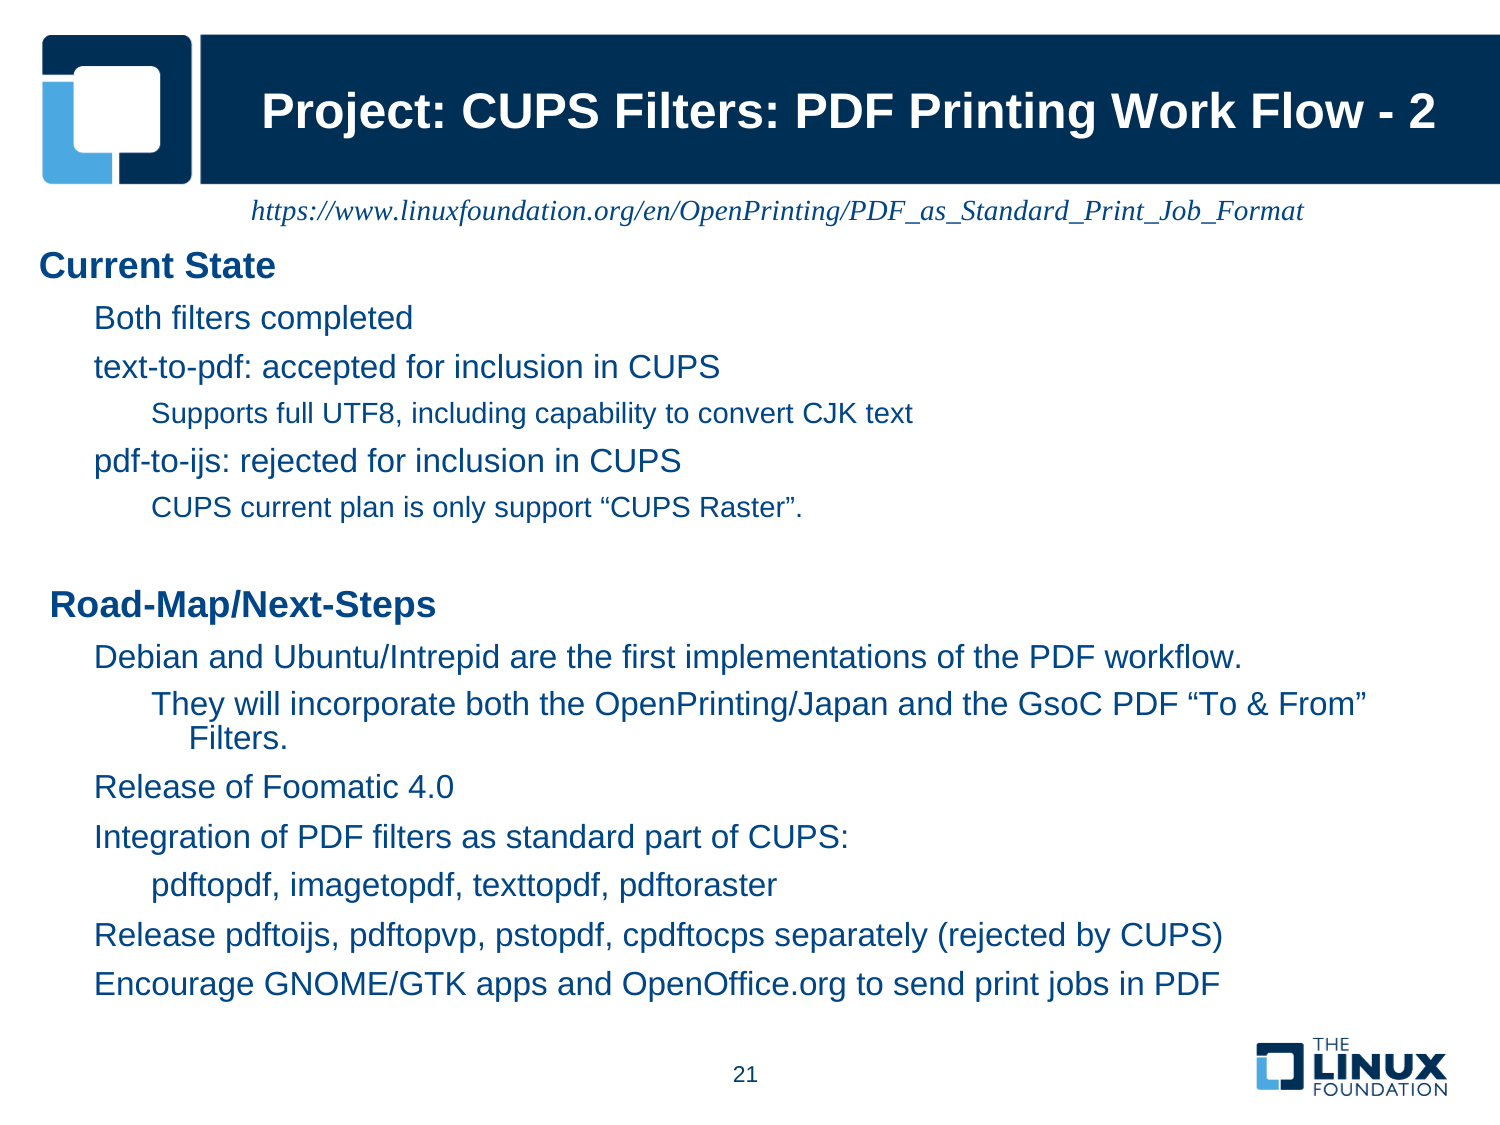

Project: CUPS Filters: PDF Printing Work Flow - 2
https://www.linuxfoundation.org/en/OpenPrinting/PDF_as_Standard_Print_Job_Format
# Current State
Both filters completed
text-to-pdf: accepted for inclusion in CUPS
Supports full UTF8, including capability to convert CJK text
pdf-to-ijs: rejected for inclusion in CUPS
CUPS current plan is only support “CUPS Raster”.
 Road-Map/Next-Steps
Debian and Ubuntu/Intrepid are the first implementations of the PDF workflow.
They will incorporate both the OpenPrinting/Japan and the GsoC PDF “To & From” Filters.
Release of Foomatic 4.0
Integration of PDF filters as standard part of CUPS:
pdftopdf, imagetopdf, texttopdf, pdftoraster
Release pdftoijs, pdftopvp, pstopdf, cpdftocps separately (rejected by CUPS)
Encourage GNOME/GTK apps and OpenOffice.org to send print jobs in PDF
21